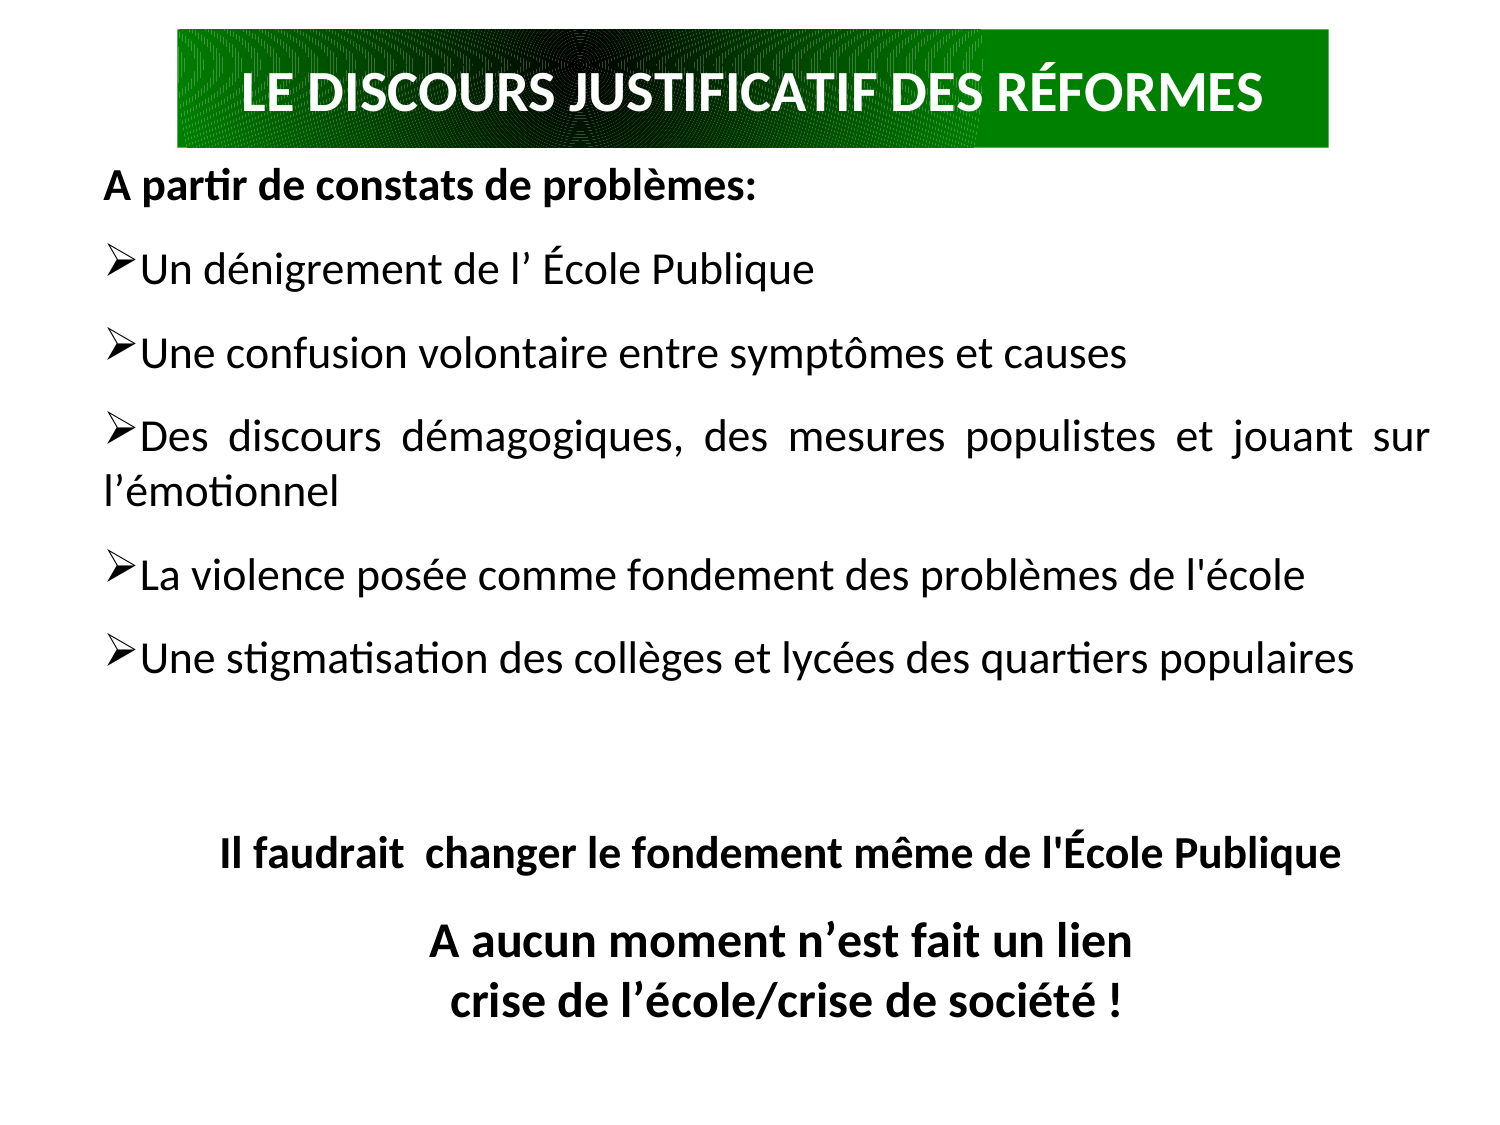

# LE DISCOURS JUSTIFICATIF DES RÉFORMES
A partir de constats de problèmes:
Un dénigrement de l’ École Publique
Une confusion volontaire entre symptômes et causes
Des discours démagogiques, des mesures populistes et jouant sur l’émotionnel
La violence posée comme fondement des problèmes de l'école
Une stigmatisation des collèges et lycées des quartiers populaires
Il faudrait changer le fondement même de l'École Publique
A aucun moment n’est fait un lien
crise de l’école/crise de société !